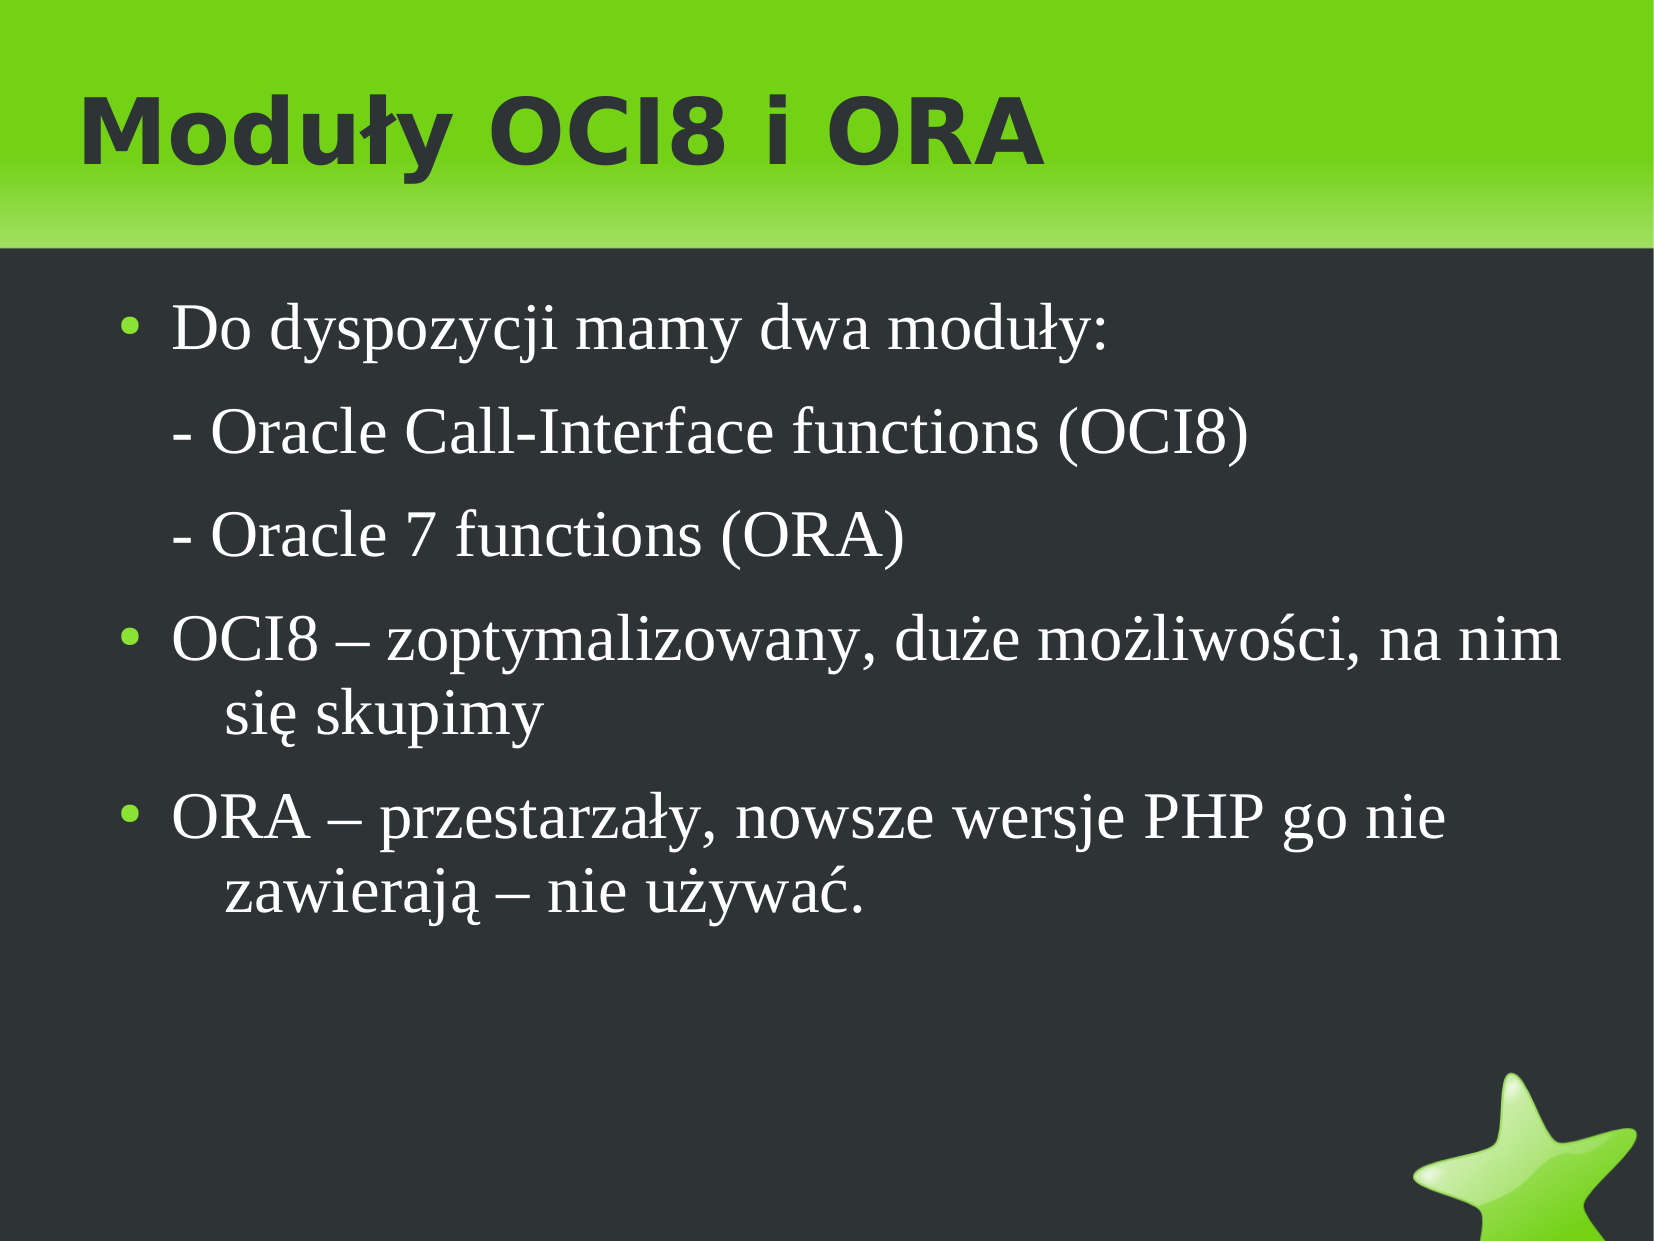

# Moduły OCI8 i ORA
Do dyspozycji mamy dwa moduły:
- Oracle Call-Interface functions (OCI8)
- Oracle 7 functions (ORA)
OCI8 – zoptymalizowany, duże możliwości, na nim się skupimy
ORA – przestarzały, nowsze wersje PHP go nie zawierają – nie używać.